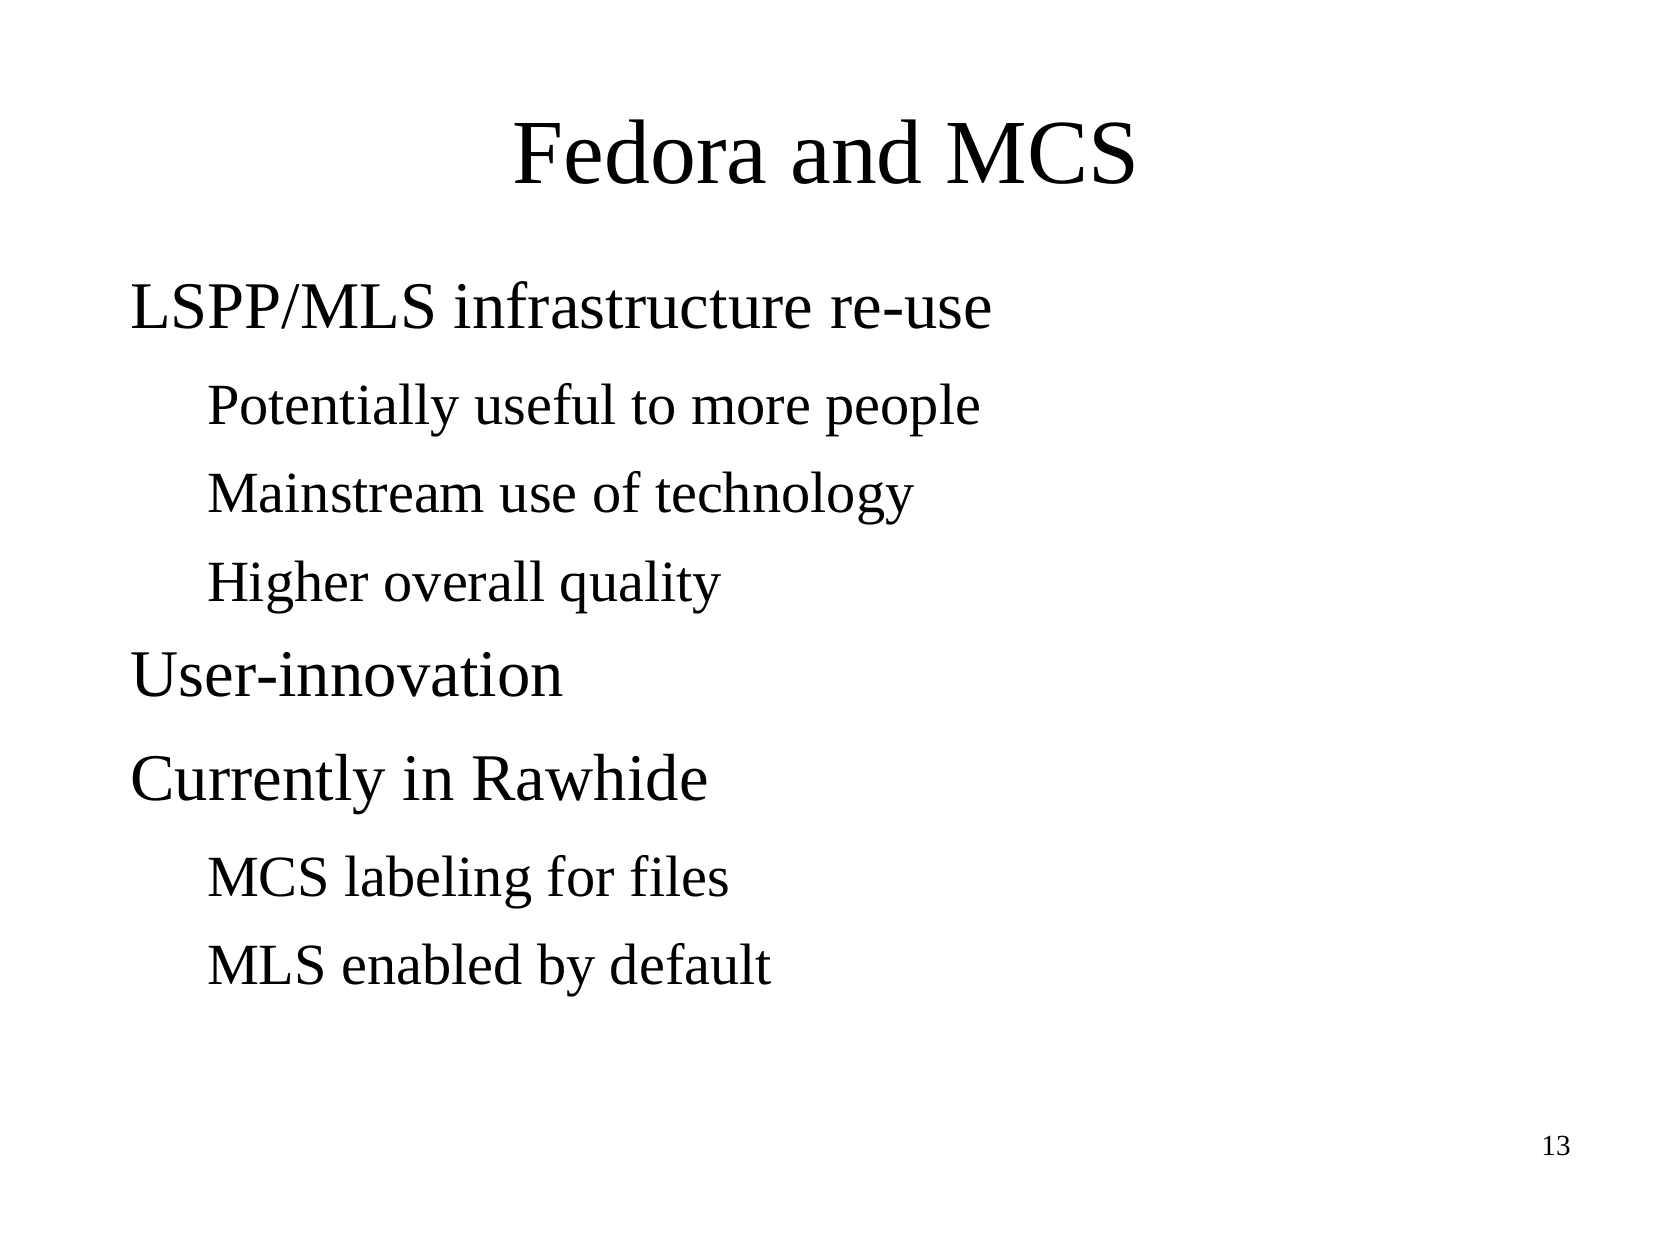

# Fedora and MCS
LSPP/MLS infrastructure re-use
Potentially useful to more people
Mainstream use of technology
Higher overall quality
User-innovation
Currently in Rawhide
MCS labeling for files
MLS enabled by default